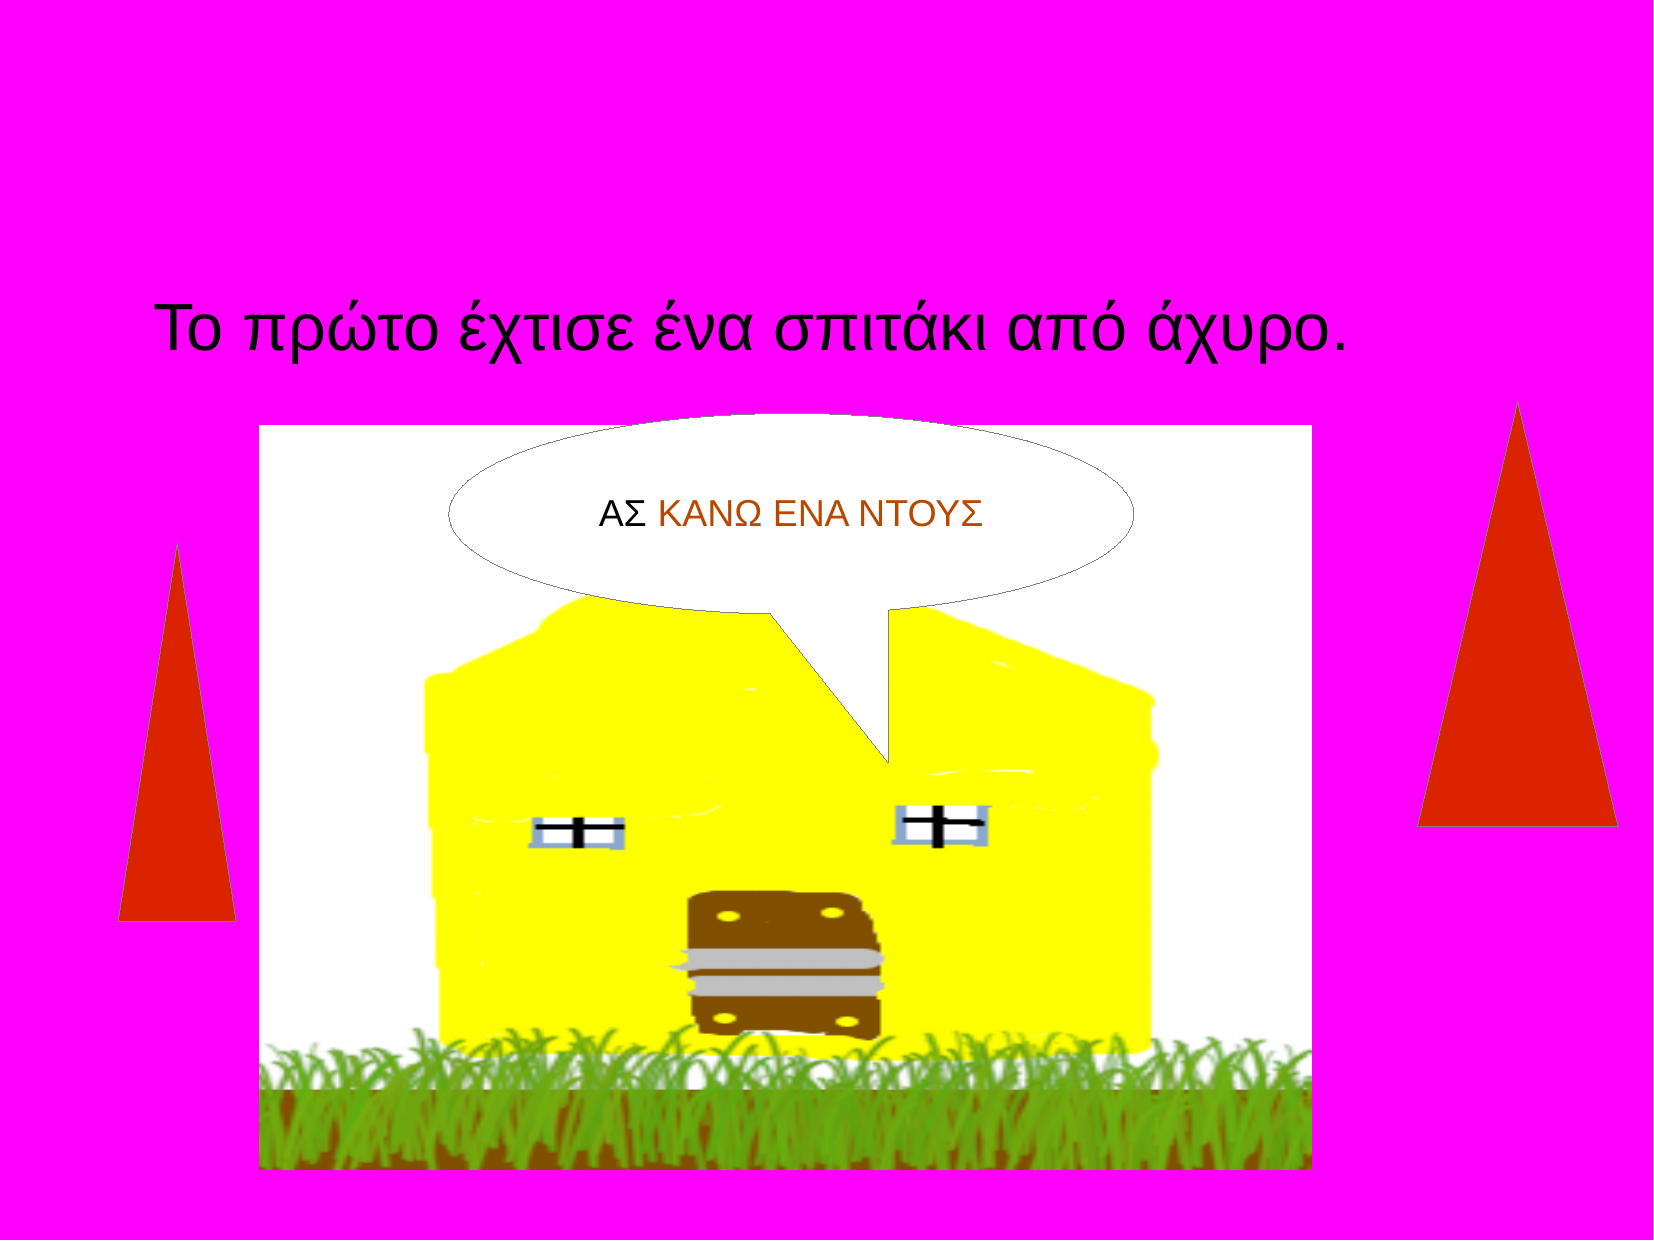

#
Το πρώτο έχτισε ένα σπιτάκι από άχυρο.
ΑΣ ΚΑΝΩ ΕΝΑ ΝΤΟΥΣ